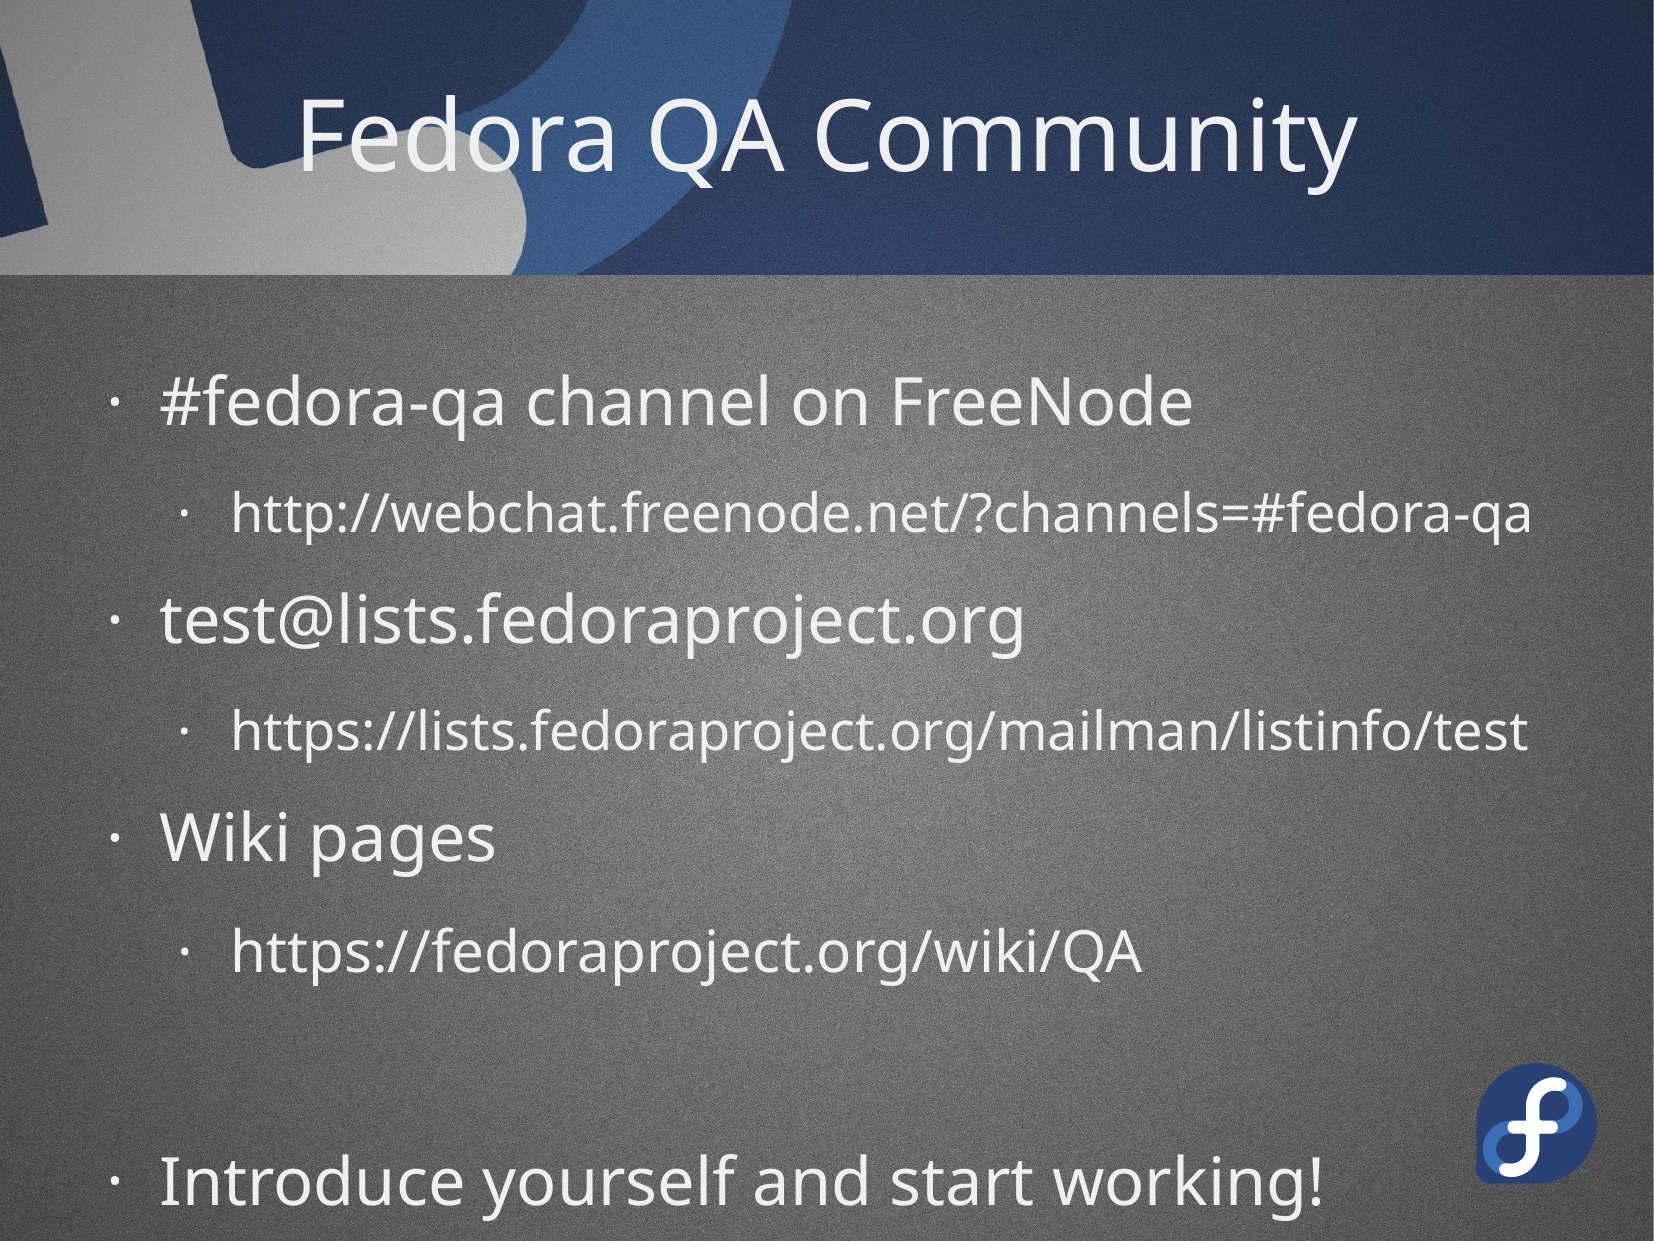

# Fedora QA Community
#fedora-qa channel on FreeNode
http://webchat.freenode.net/?channels=#fedora-qa
test@lists.fedoraproject.org
https://lists.fedoraproject.org/mailman/listinfo/test
Wiki pages
https://fedoraproject.org/wiki/QA
Introduce yourself and start working!